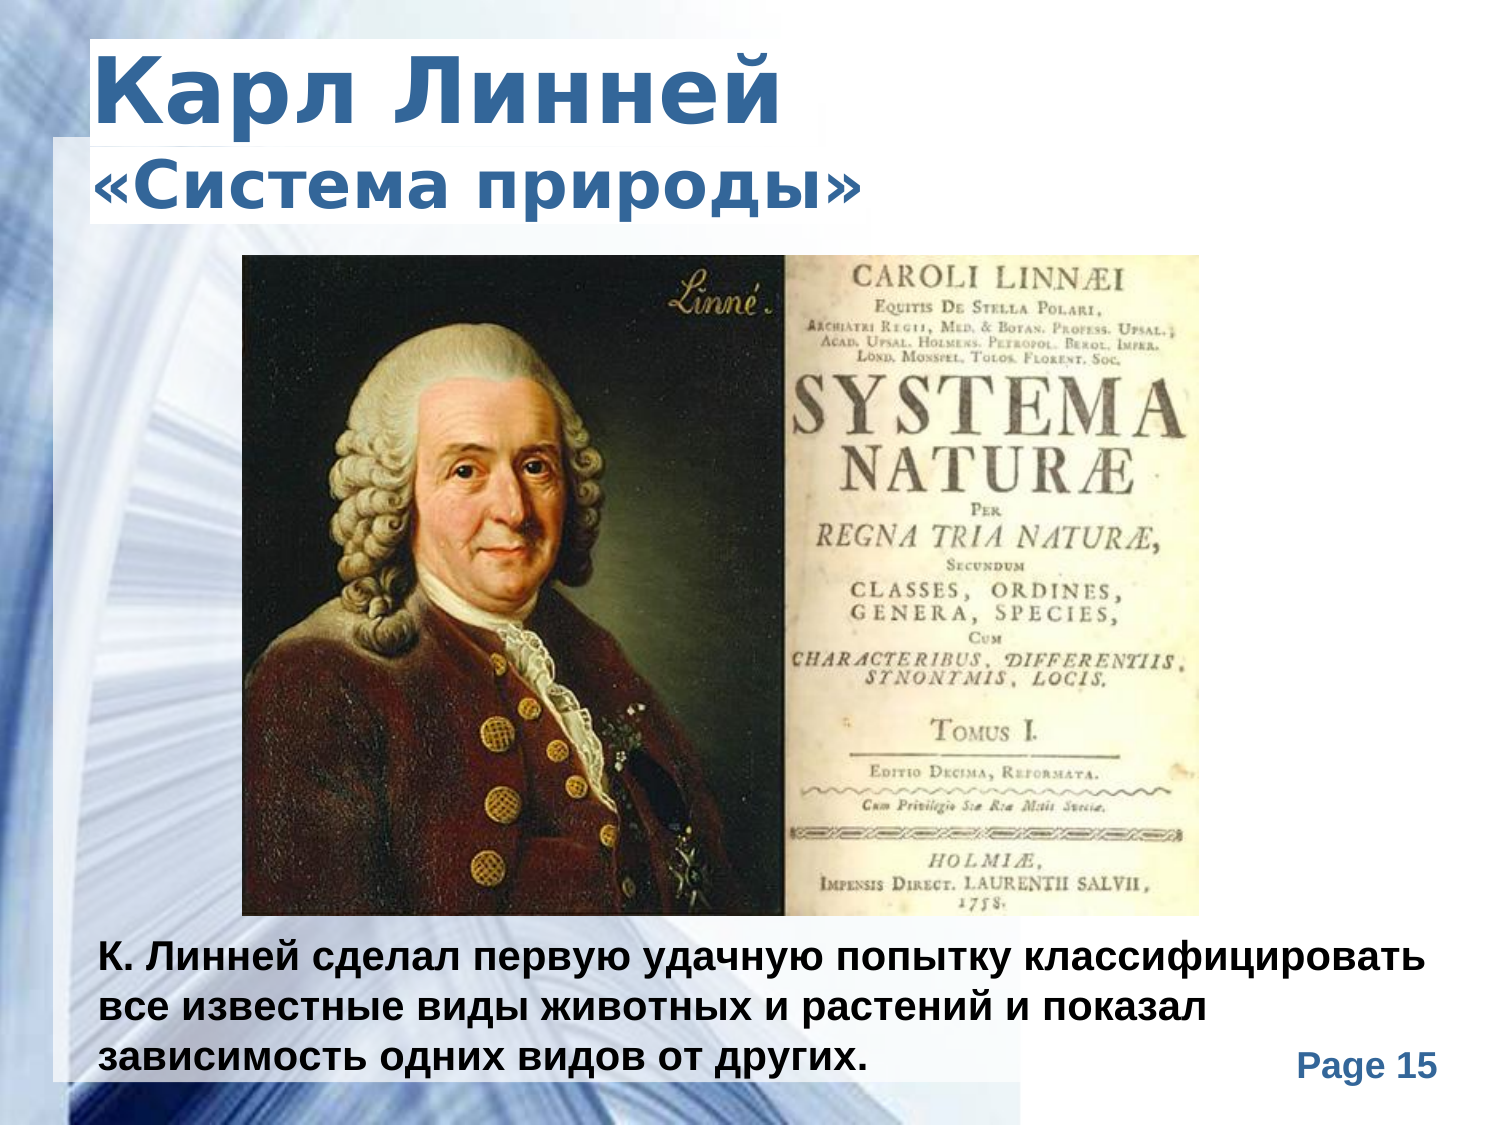

# Карл Линней «Система природы»
К. Линней сделал первую удачную попытку классифицировать все известные виды животных и растений и показал зависимость одних видов от других.